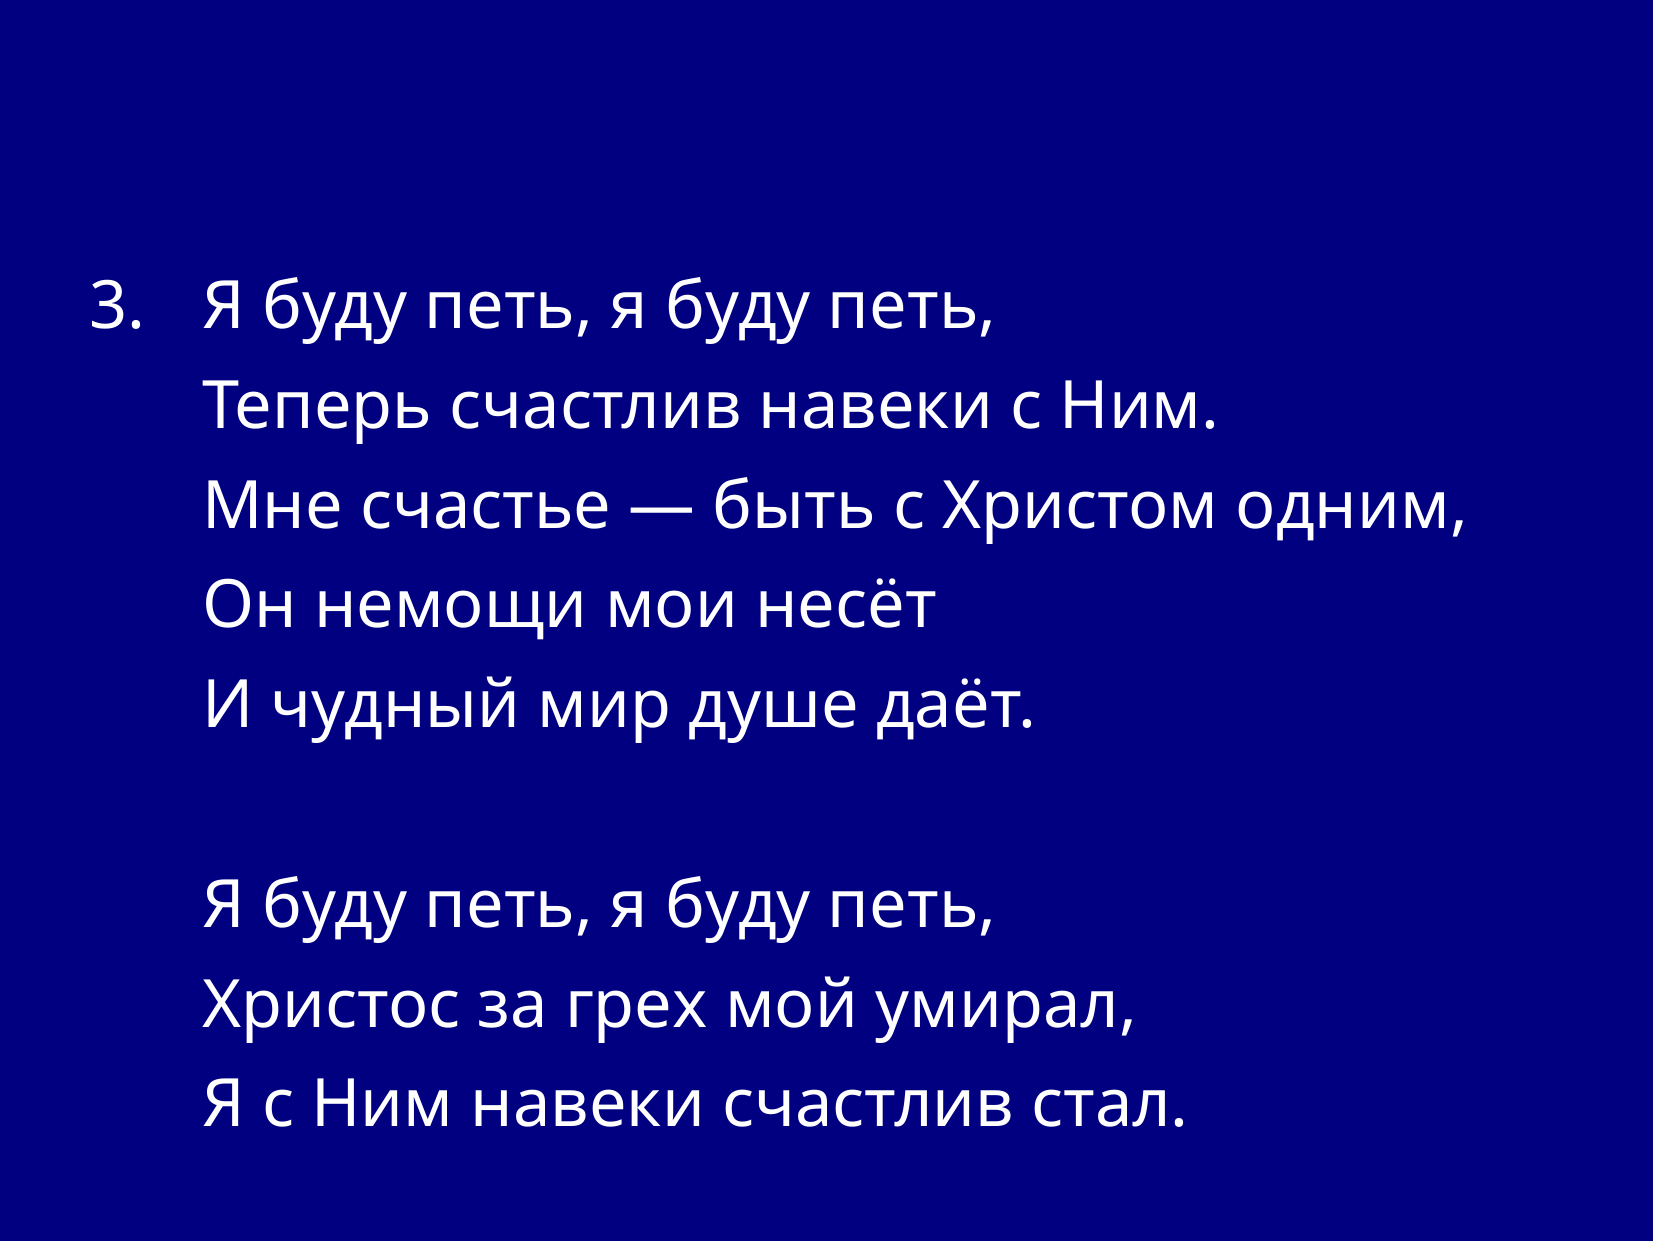

3.	Я буду петь, я буду петь,
	Теперь счастлив навеки с Ним.
	Мне счастье — быть с Христом одним,
	Он немощи мои несёт
	И чудный мир душе даёт.
	Я буду петь, я буду петь,
	Христос за грех мой умирал,
	Я с Ним навеки счастлив стал.